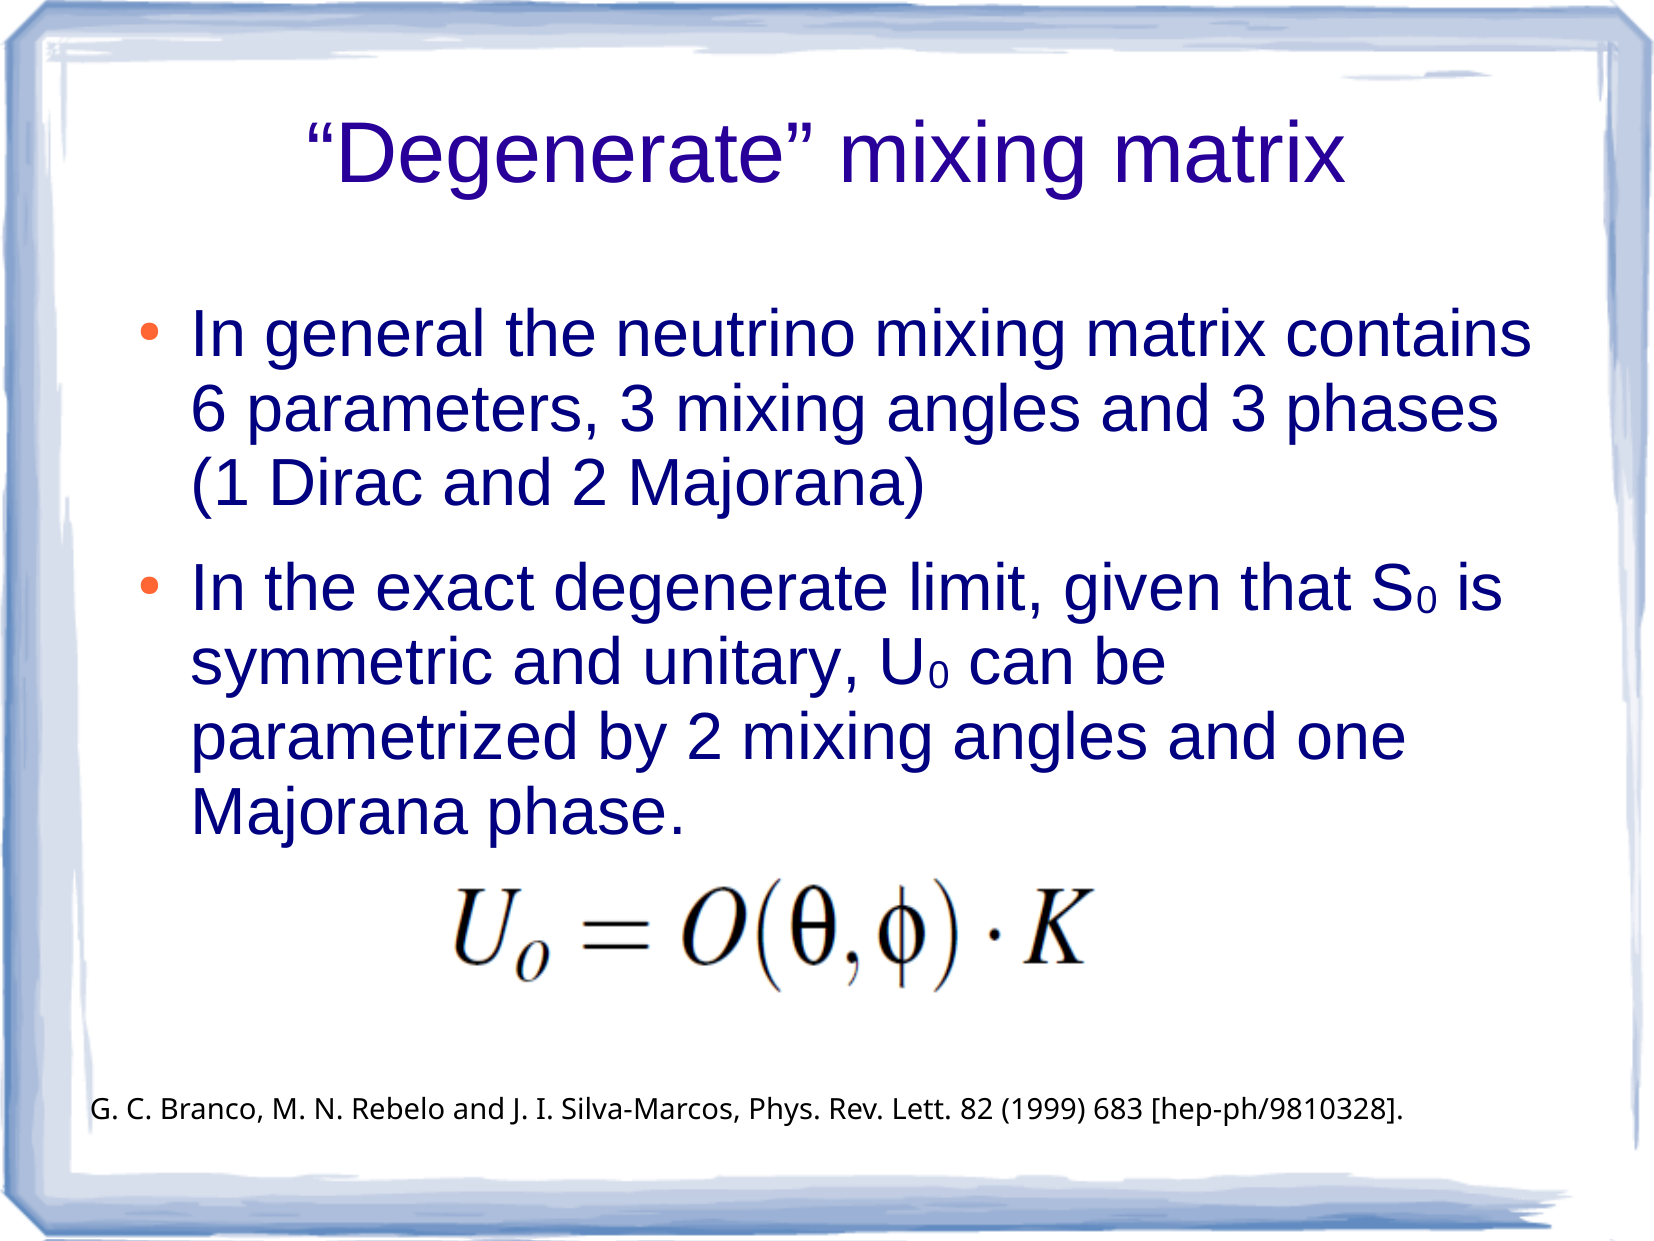

# “Degenerate” mixing matrix
In general the neutrino mixing matrix contains 6 parameters, 3 mixing angles and 3 phases (1 Dirac and 2 Majorana)
In the exact degenerate limit, given that S0 is symmetric and unitary, U0 can be parametrized by 2 mixing angles and one Majorana phase.
G. C. Branco, M. N. Rebelo and J. I. Silva-Marcos, Phys. Rev. Lett. 82 (1999) 683 [hep-ph/9810328].